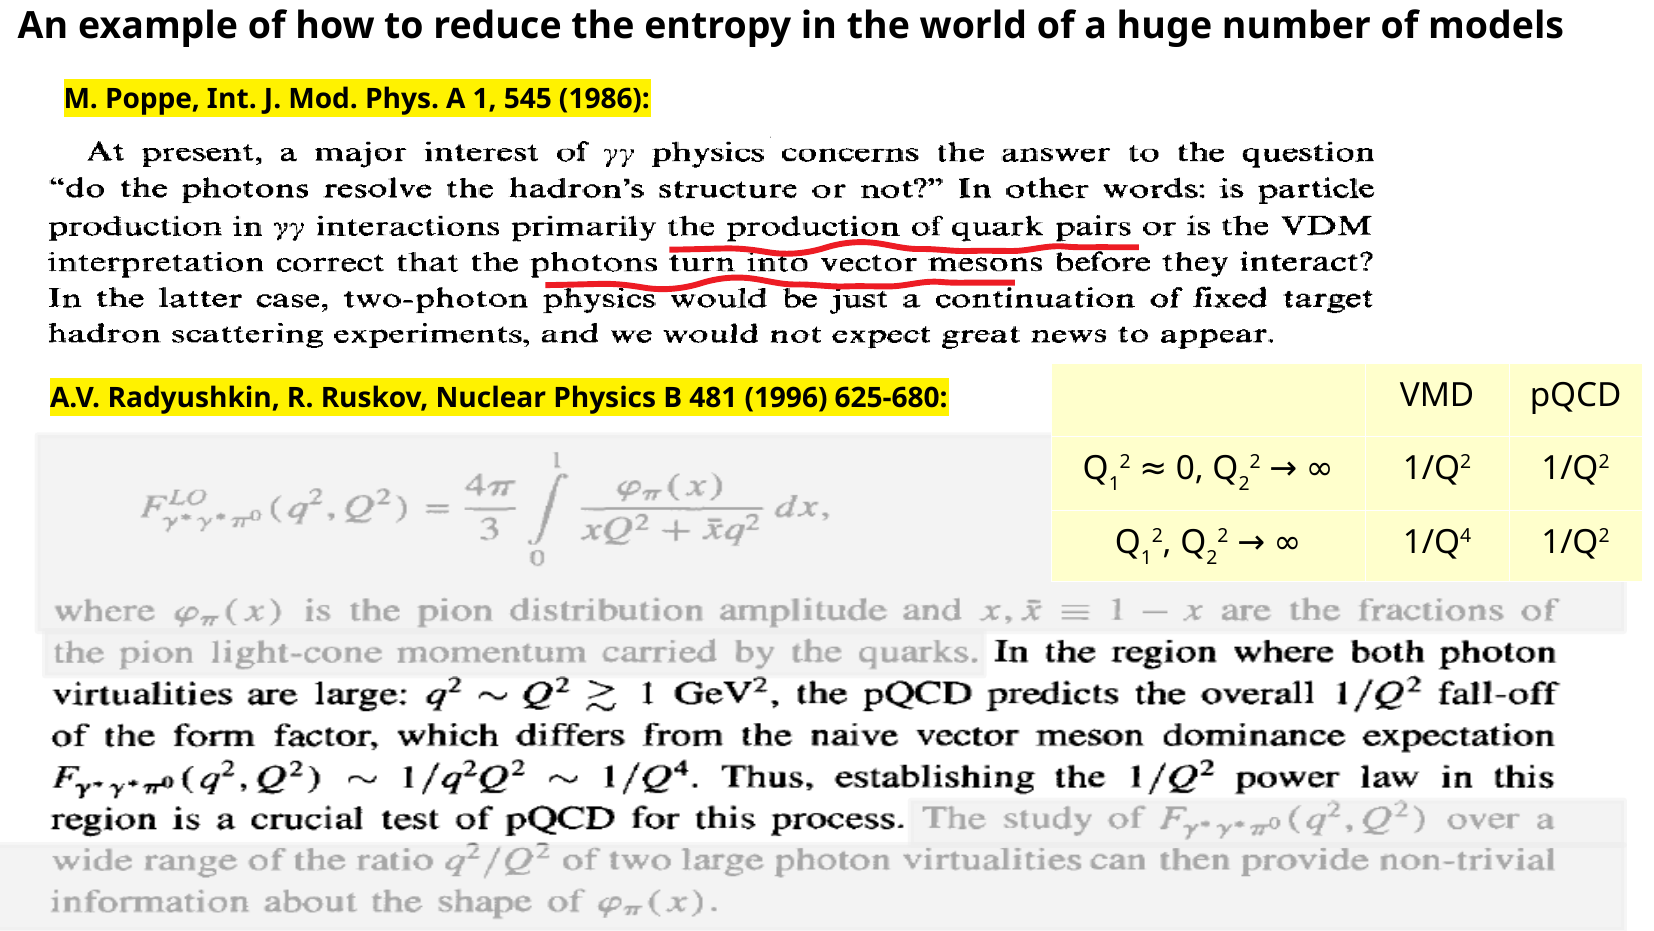

An example of how to reduce the entropy in the world of a huge number of models
M. Poppe, Int. J. Mod. Phys. A 1, 545 (1986):
| | VMD | pQCD |
| --- | --- | --- |
| Q12 ≈ 0, Q22 → ∞ | 1/Q2 | 1/Q2 |
| Q12, Q22 → ∞ | 1/Q4 | 1/Q2 |
A.V. Radyushkin, R. Ruskov, Nuclear Physics B 481 (1996) 625-680: